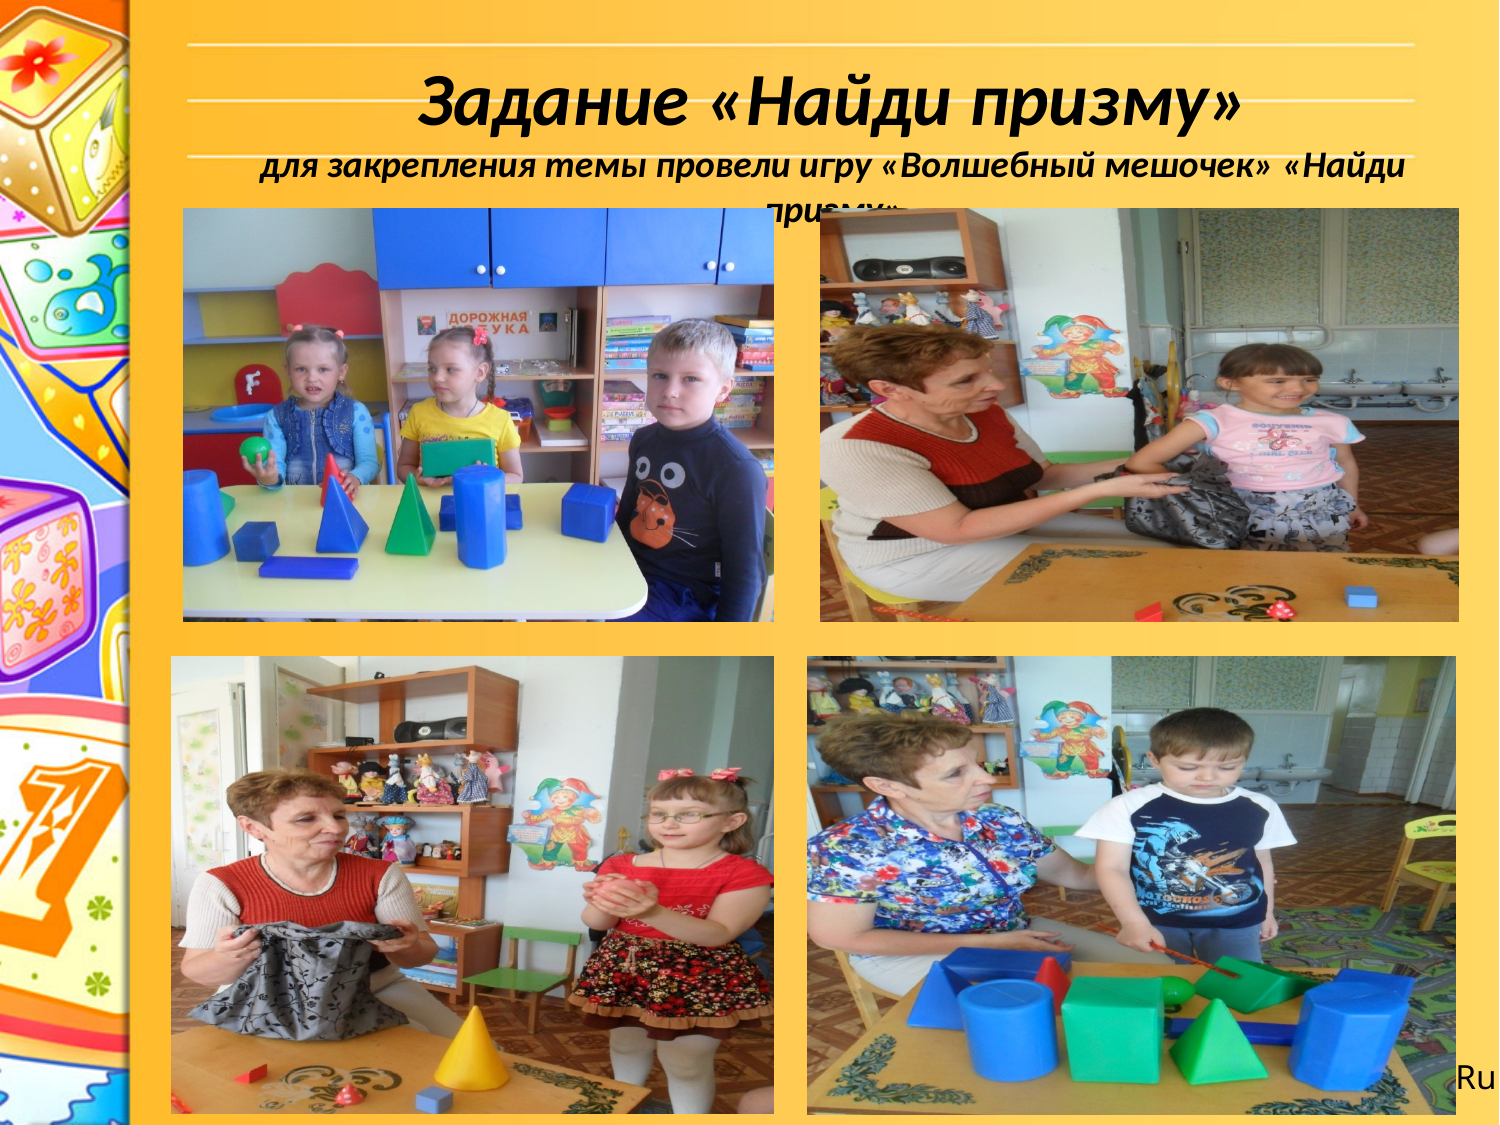

# Задание «Найди призму» для закрепления темы провели игру «Волшебный мешочек» «Найди призму»